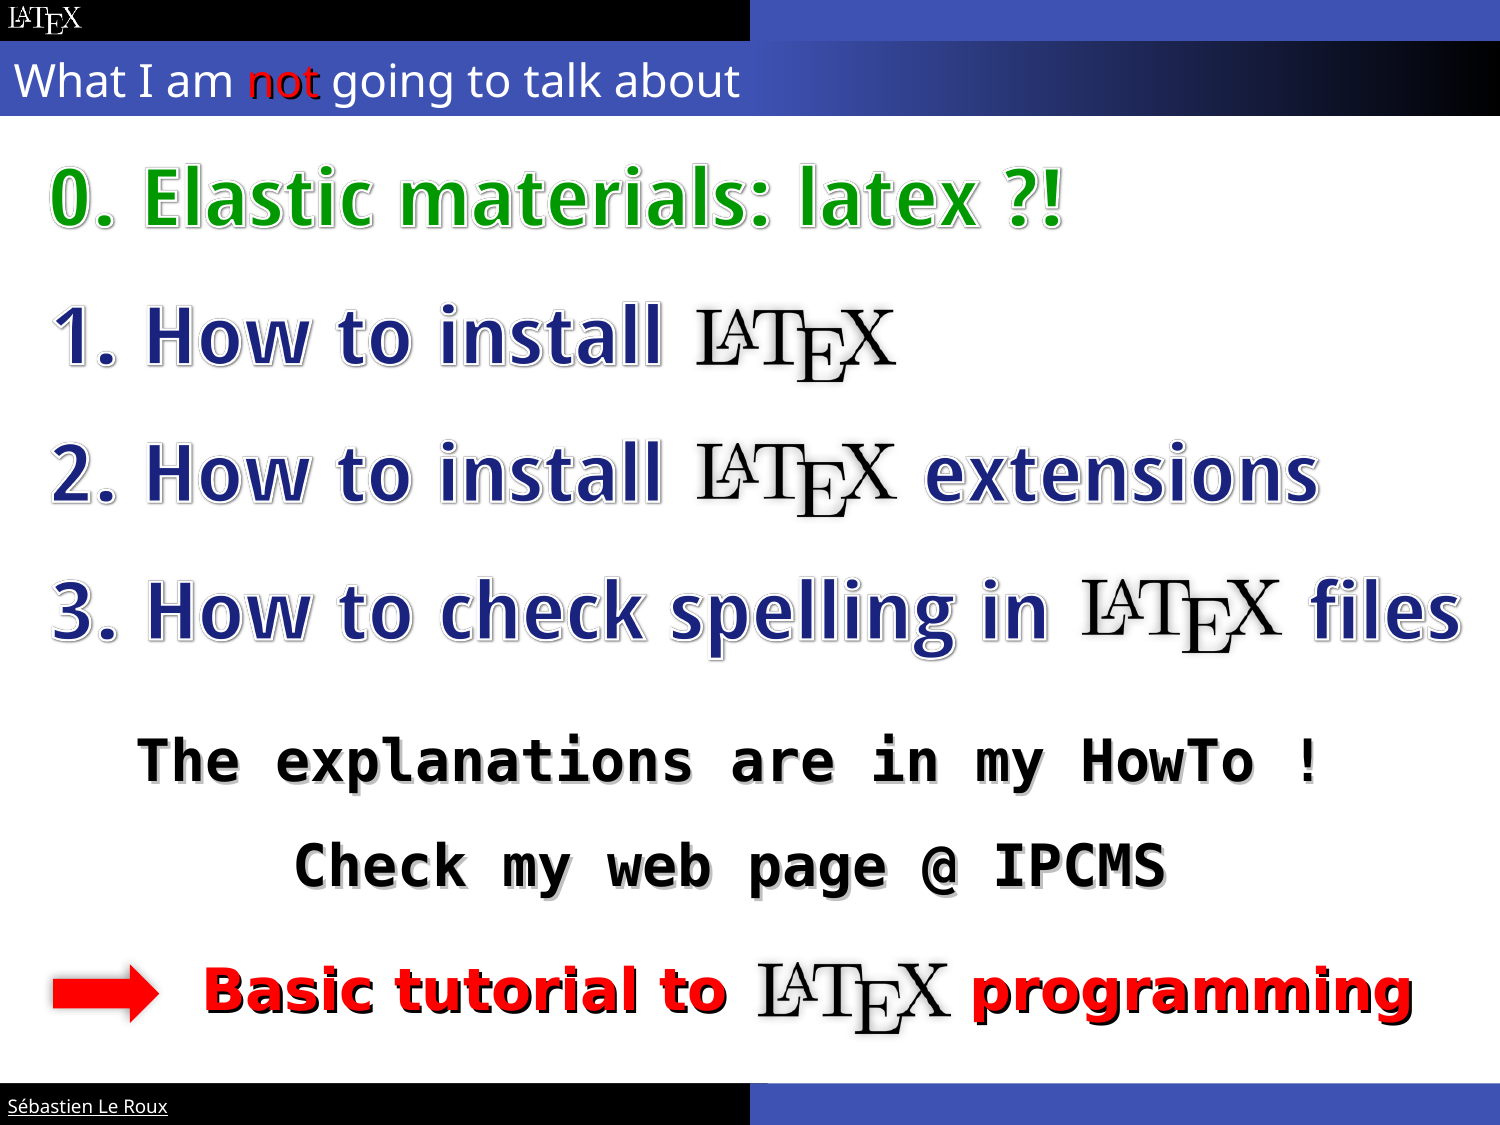

# What I am not going to talk about
The explanations are in my HowTo !
Check my web page @ IPCMS
Basic tutorial to programming